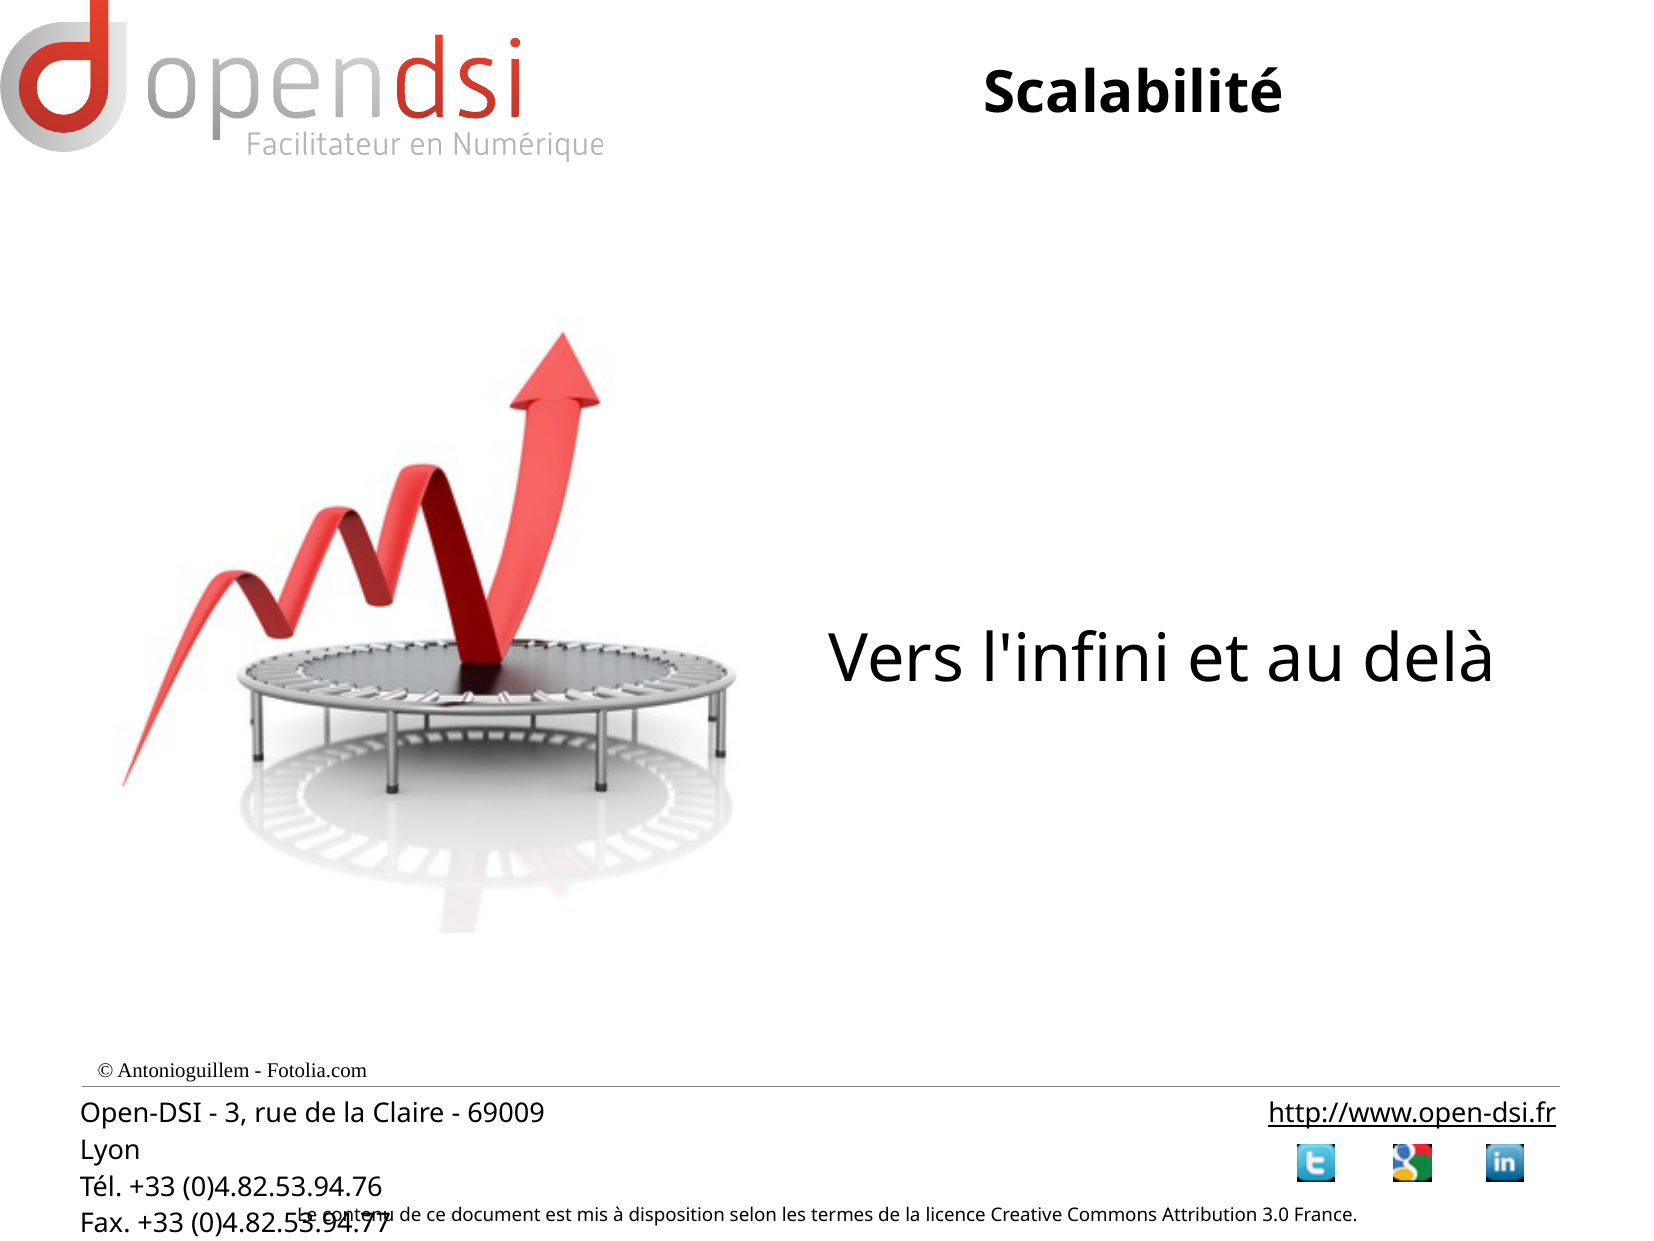

# Scalabilité
Vers l'infini et au delà
© Antonioguillem - Fotolia.com